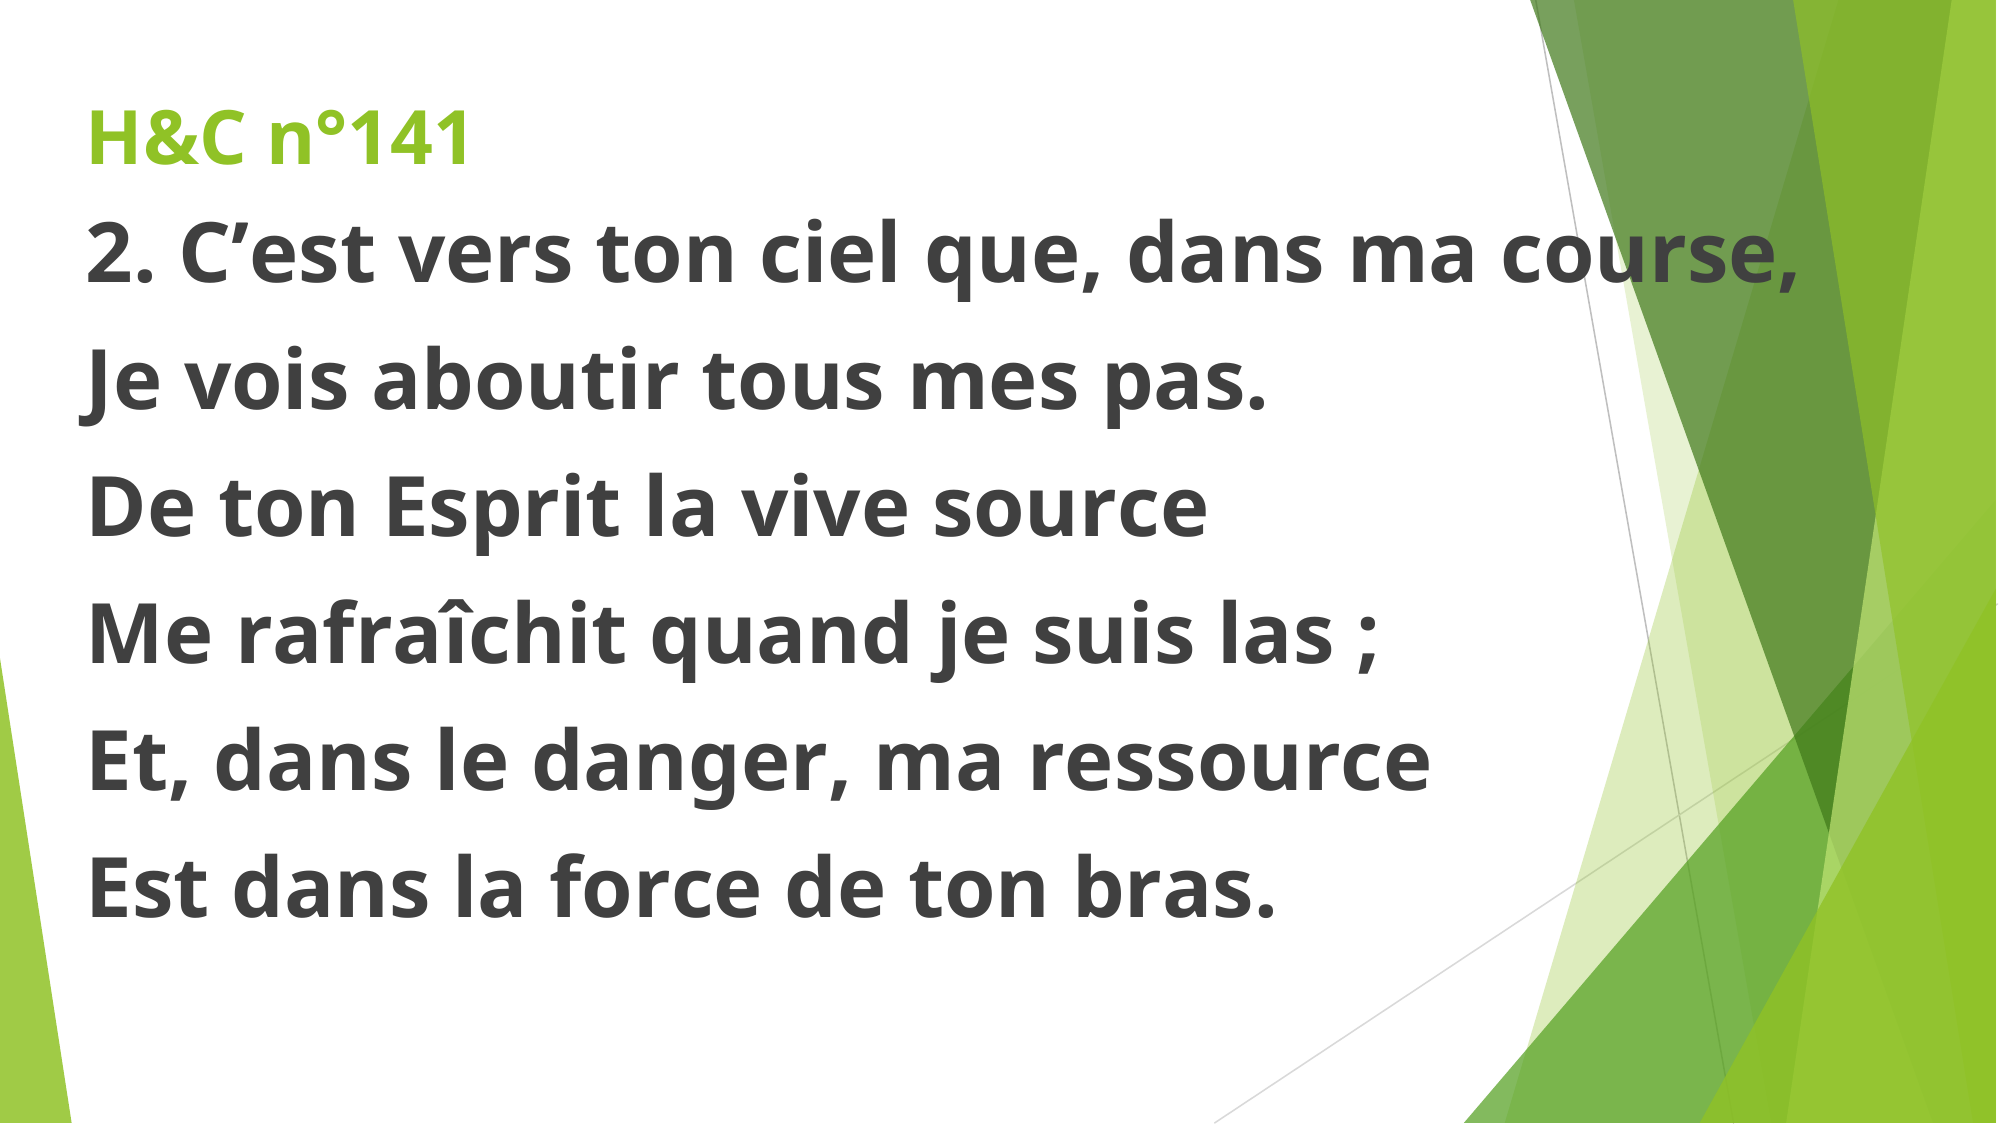

H&C n°141
2. C’est vers ton ciel que, dans ma course,
Je vois aboutir tous mes pas.
De ton Esprit la vive source
Me rafraîchit quand je suis las ;
Et, dans le danger, ma ressource
Est dans la force de ton bras.